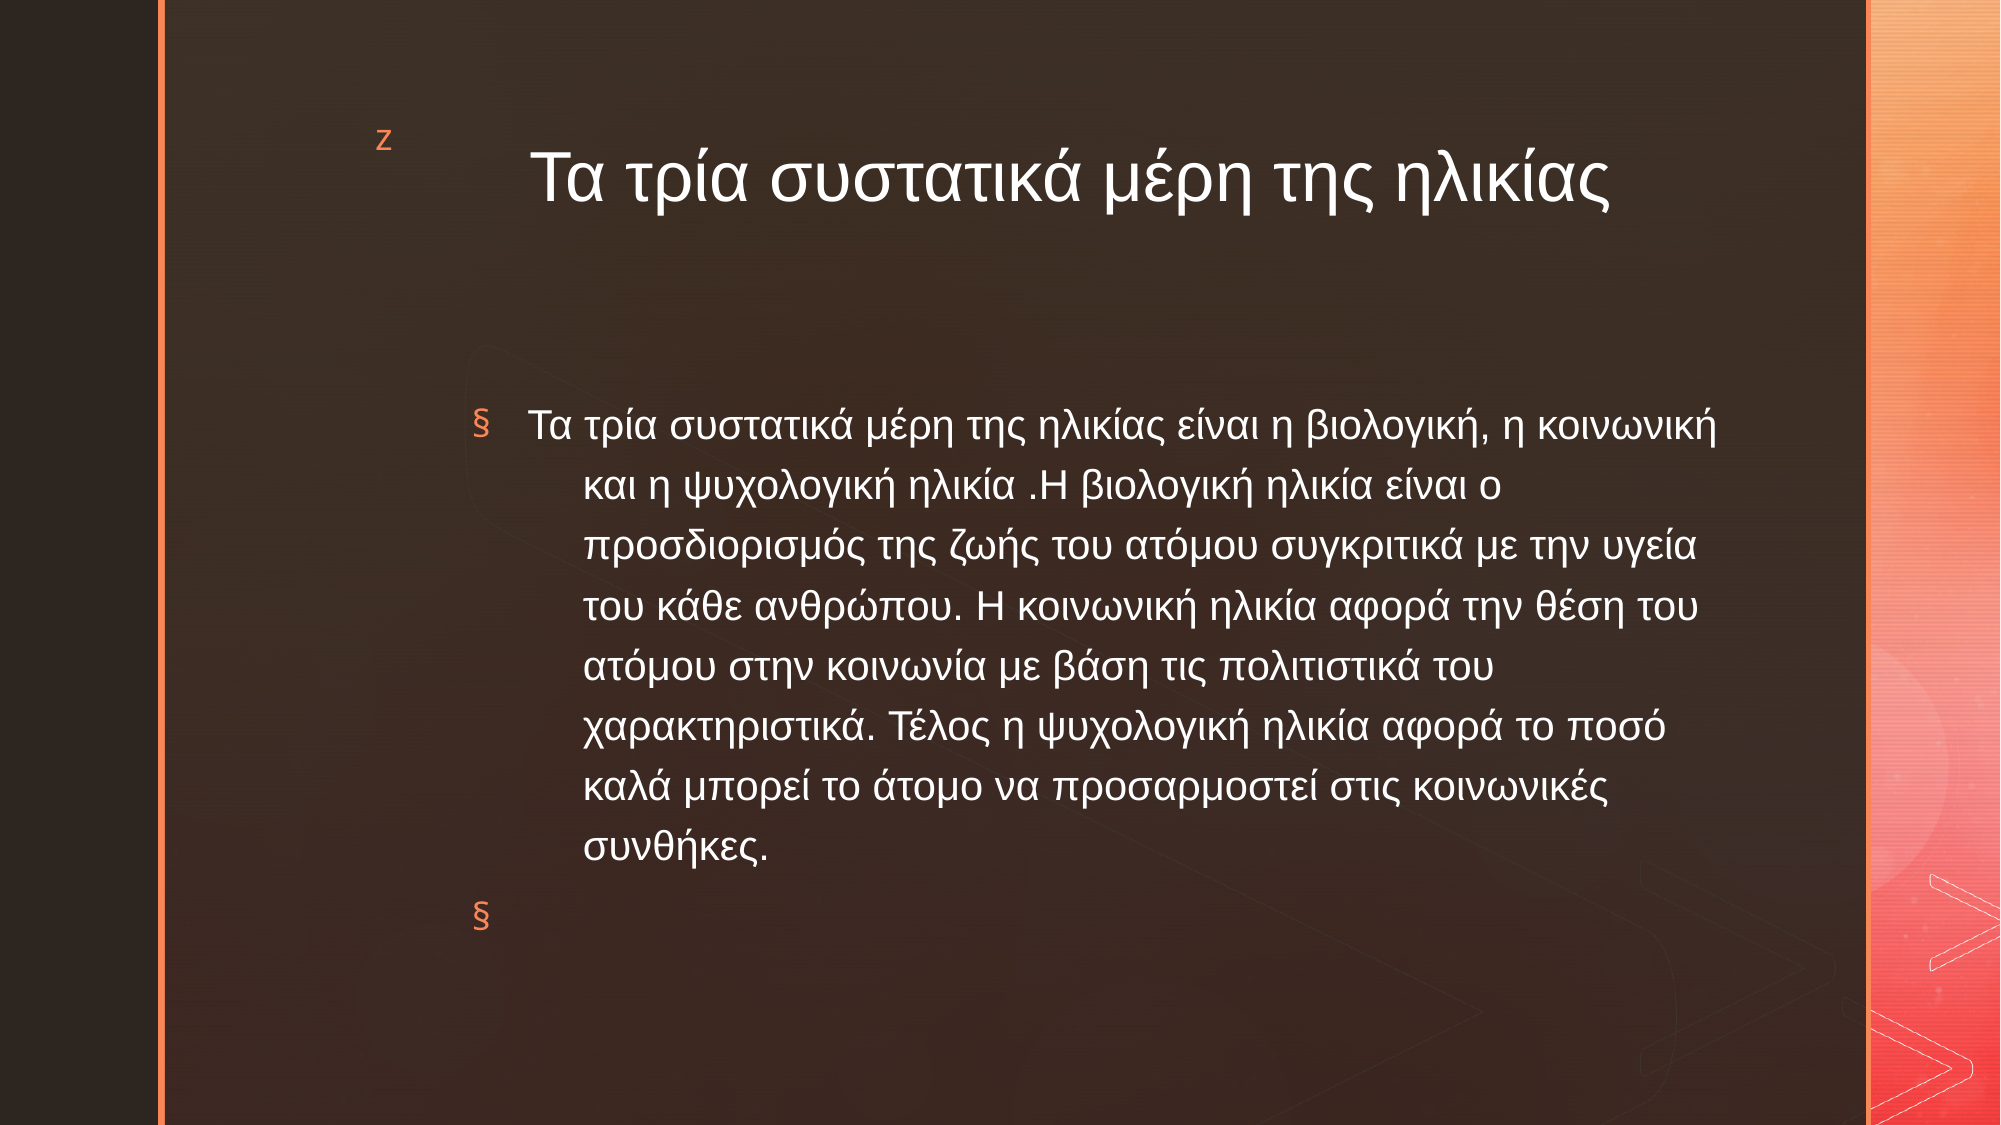

# Τα τρία συστατικά μέρη της ηλικίας
Τα τρία συστατικά μέρη της ηλικίας είναι η βιολογική, η κοινωνική και η ψυχολογική ηλικία .Η βιολογική ηλικία είναι ο προσδιορισμός της ζωής του ατόμου συγκριτικά με την υγεία του κάθε ανθρώπου. Η κοινωνική ηλικία αφορά την θέση του ατόμου στην κοινωνία με βάση τις πολιτιστικά του χαρακτηριστικά. Τέλος η ψυχολογική ηλικία αφορά το ποσό καλά μπορεί το άτομο να προσαρμοστεί στις κοινωνικές συνθήκες.